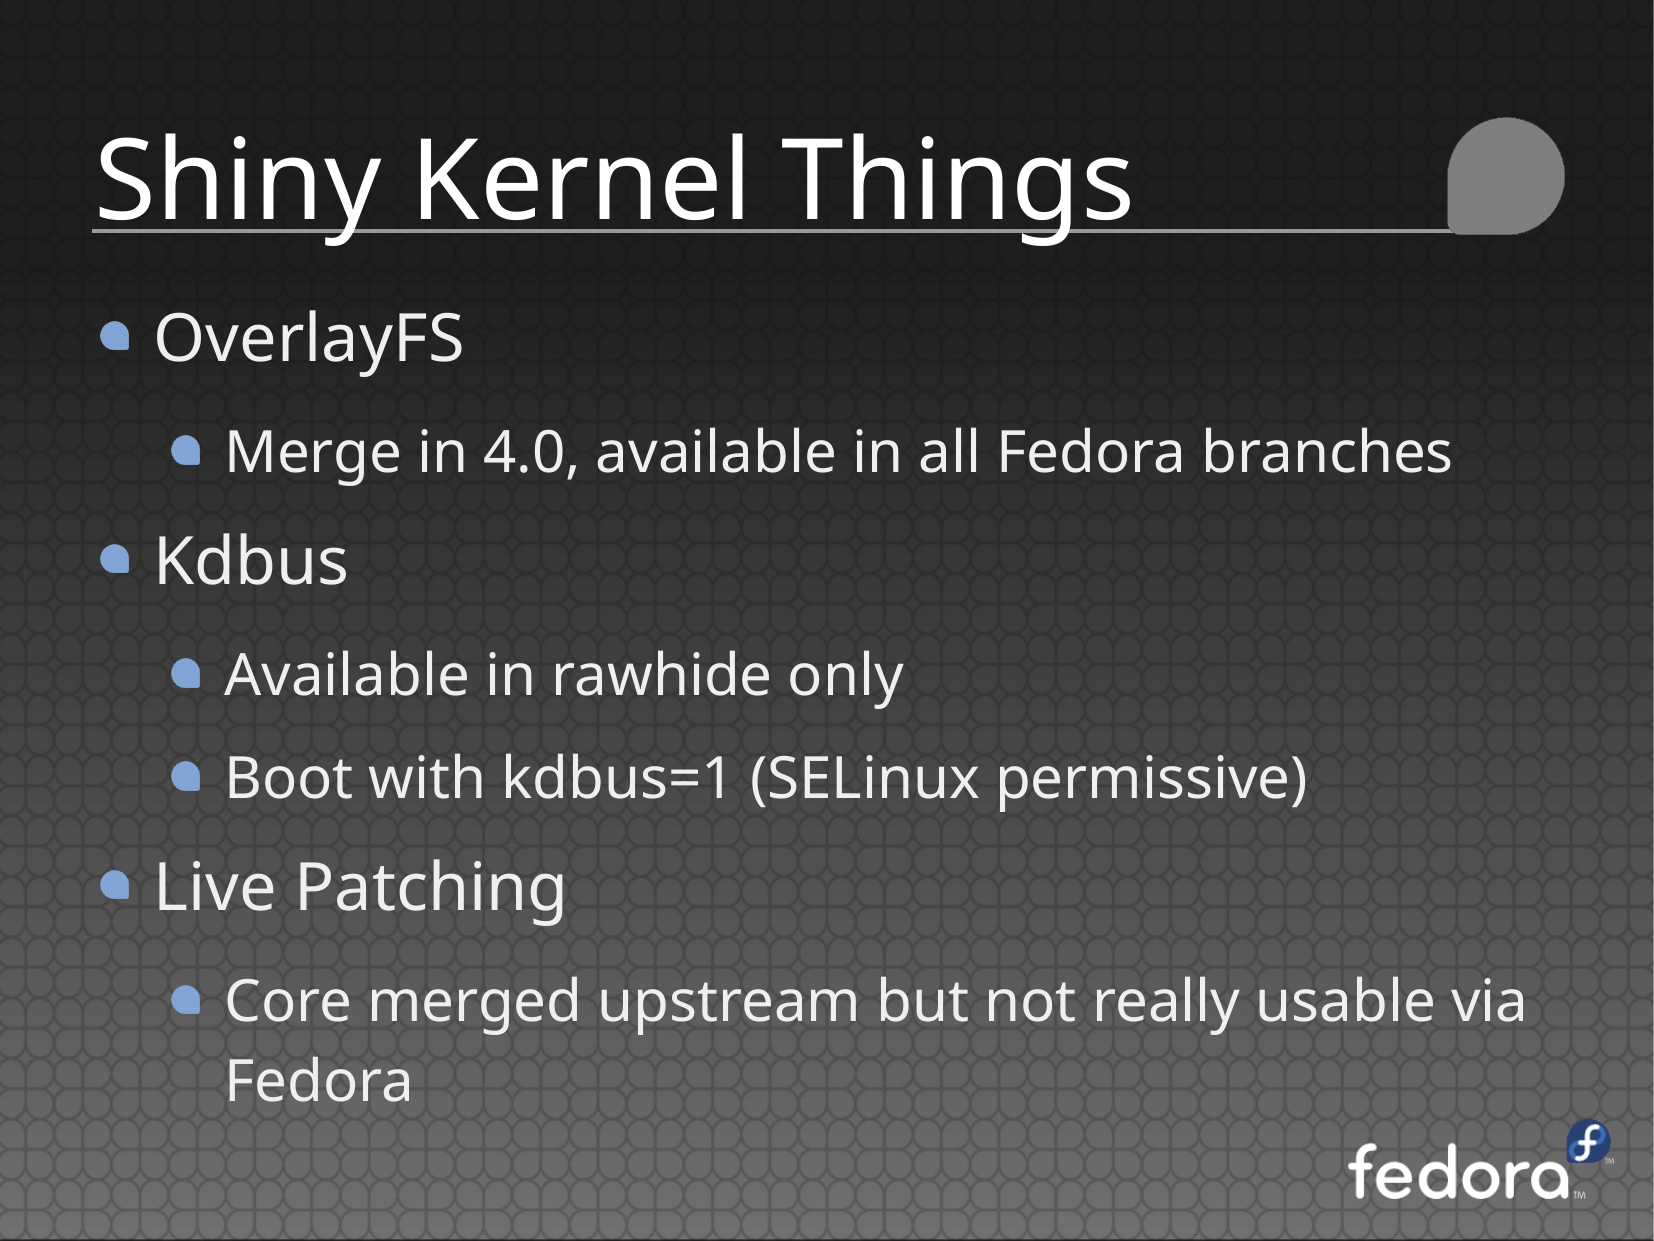

Shiny Kernel Things
# OverlayFS
Merge in 4.0, available in all Fedora branches
Kdbus
Available in rawhide only
Boot with kdbus=1 (SELinux permissive)
Live Patching
Core merged upstream but not really usable via Fedora